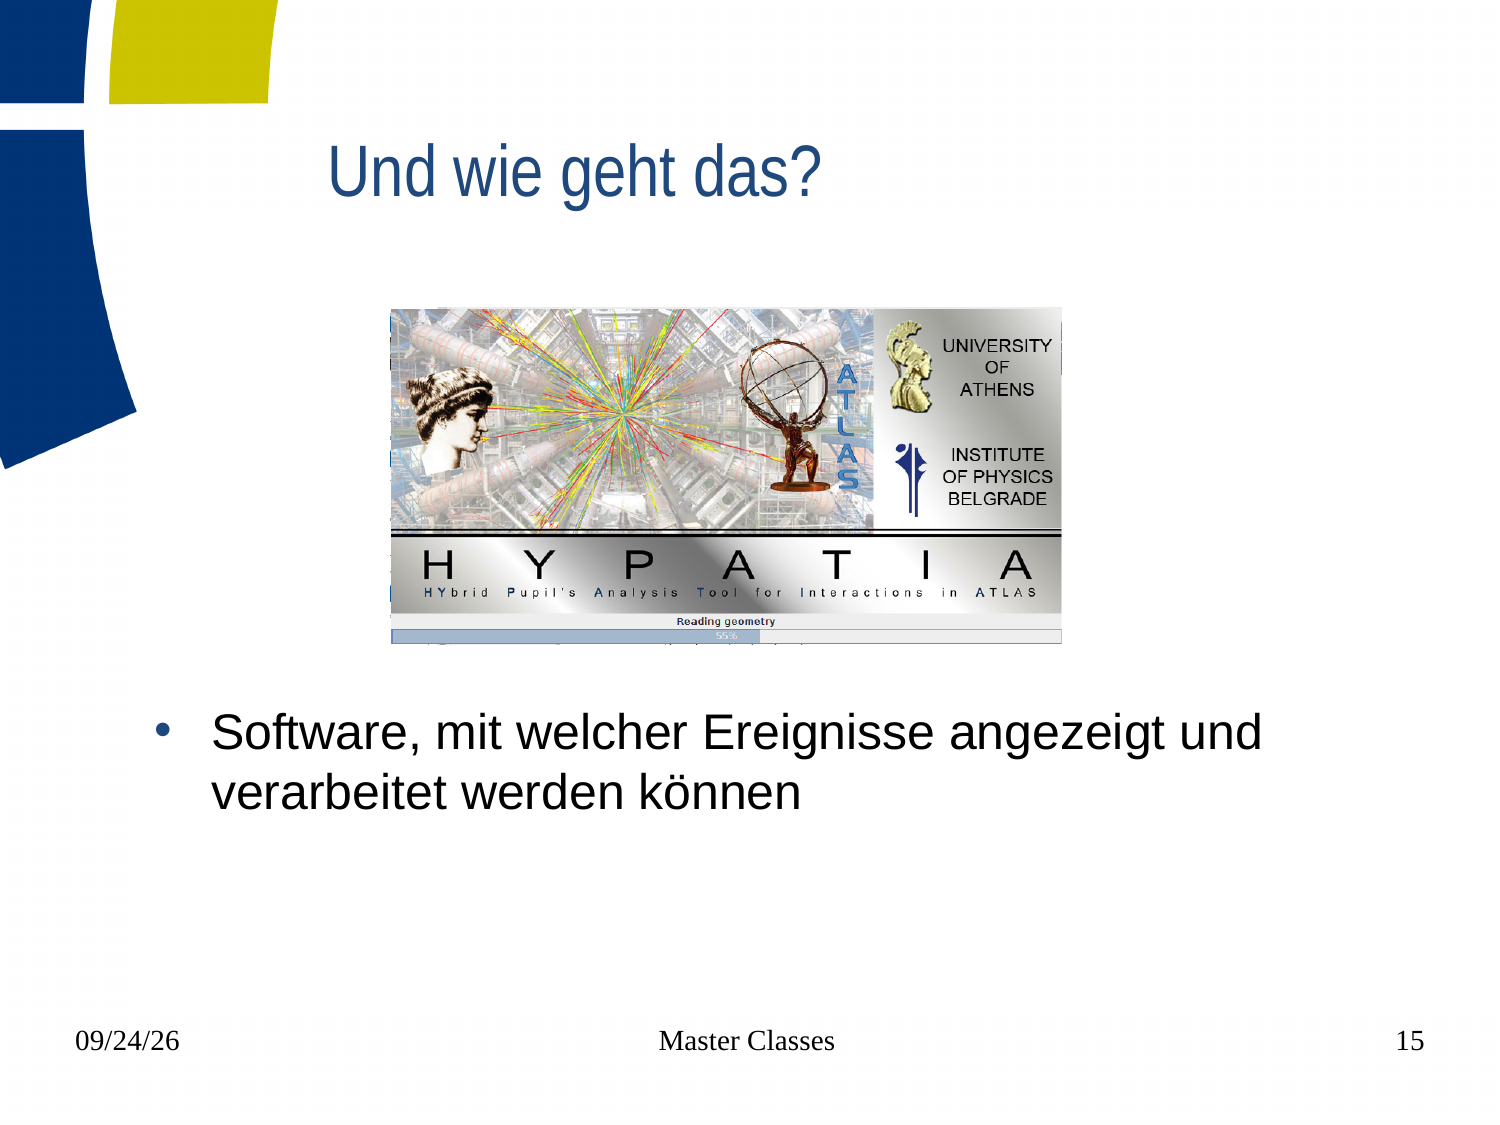

# Und wie geht das?
Software, mit welcher Ereignisse angezeigt und verarbeitet werden können
International Masterclasses 2013
15